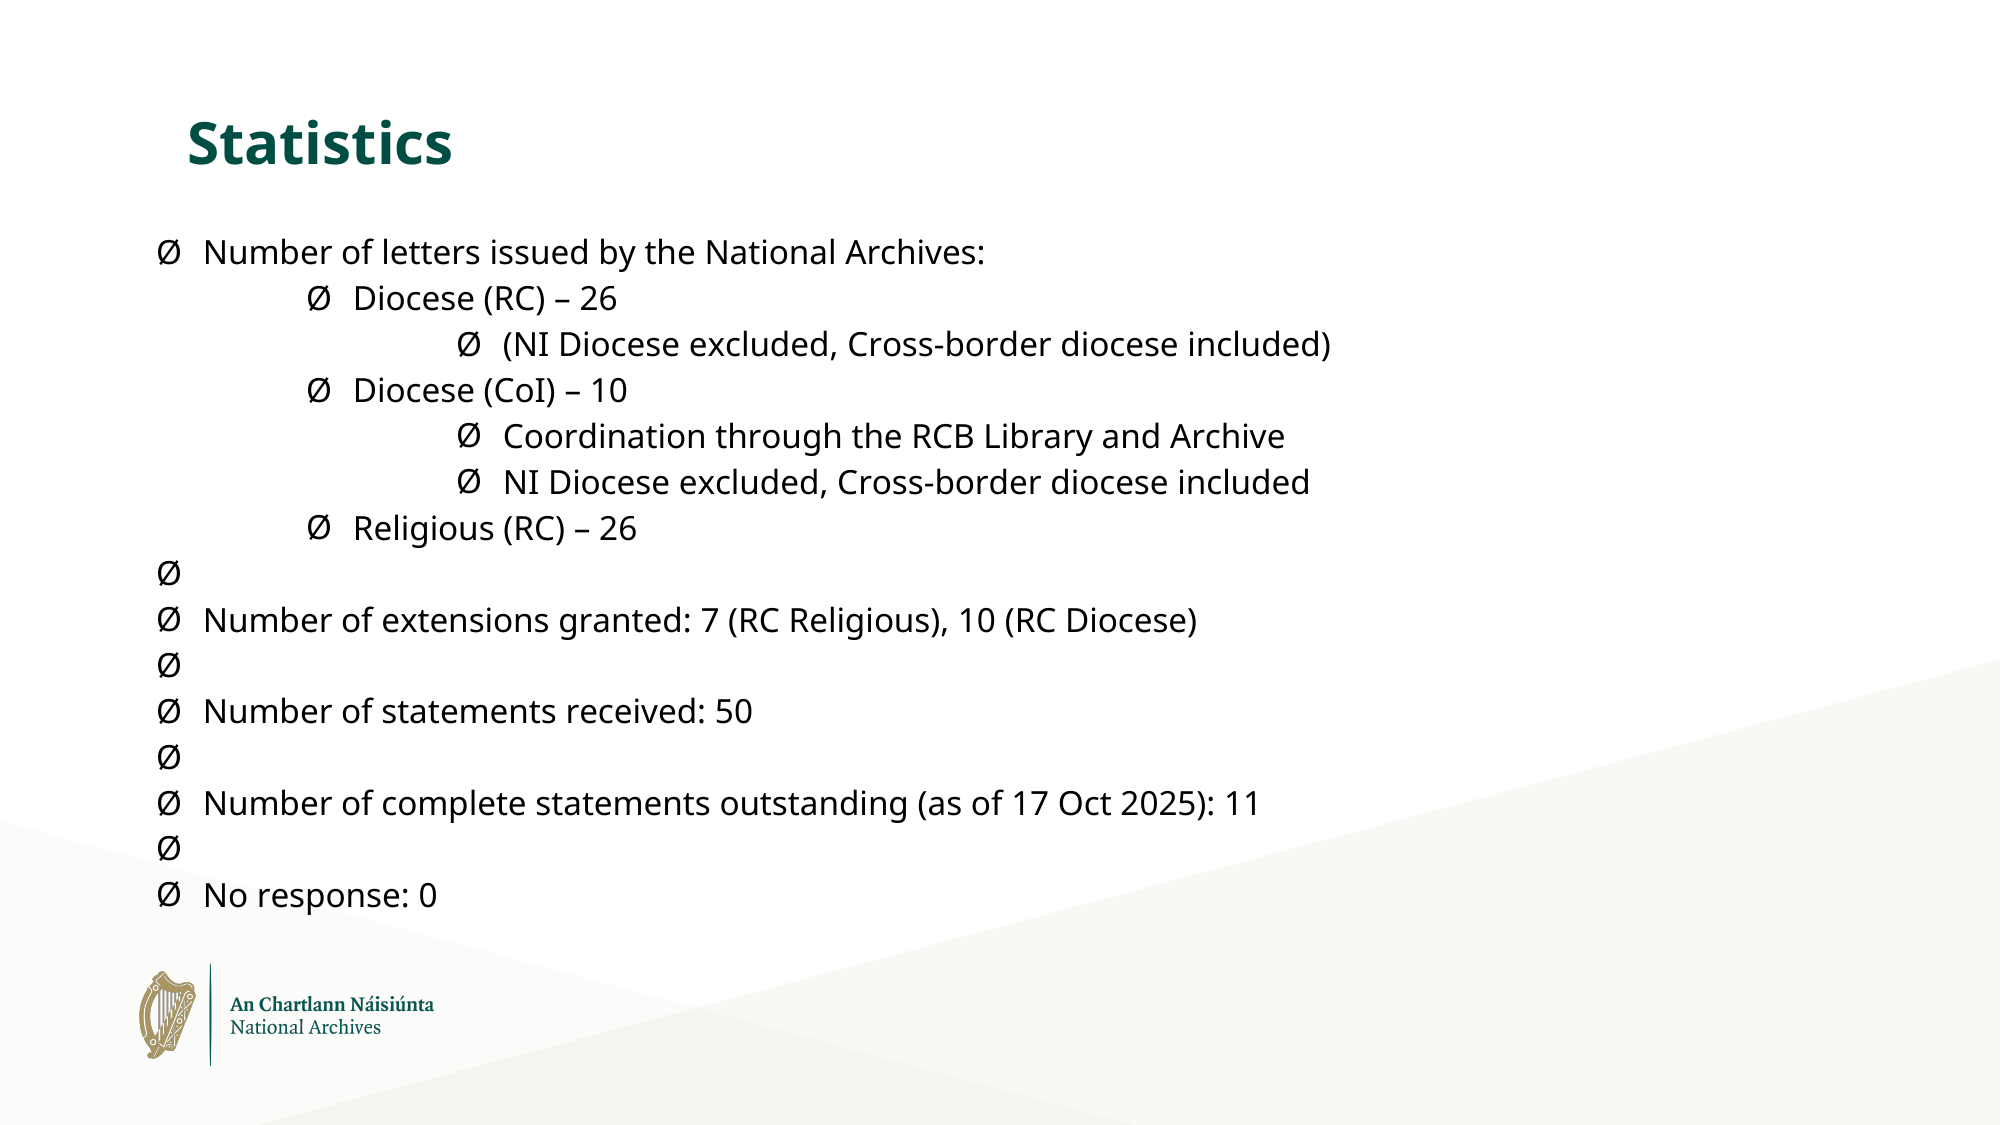

Statistics
Number of letters issued by the National Archives:
Diocese (RC) – 26
(NI Diocese excluded, Cross-border diocese included)
Diocese (CoI) – 10
Coordination through the RCB Library and Archive
NI Diocese excluded, Cross-border diocese included
Religious (RC) – 26
Number of extensions granted: 7 (RC Religious), 10 (RC Diocese)
Number of statements received: 50
Number of complete statements outstanding (as of 17 Oct 2025): 11
No response: 0